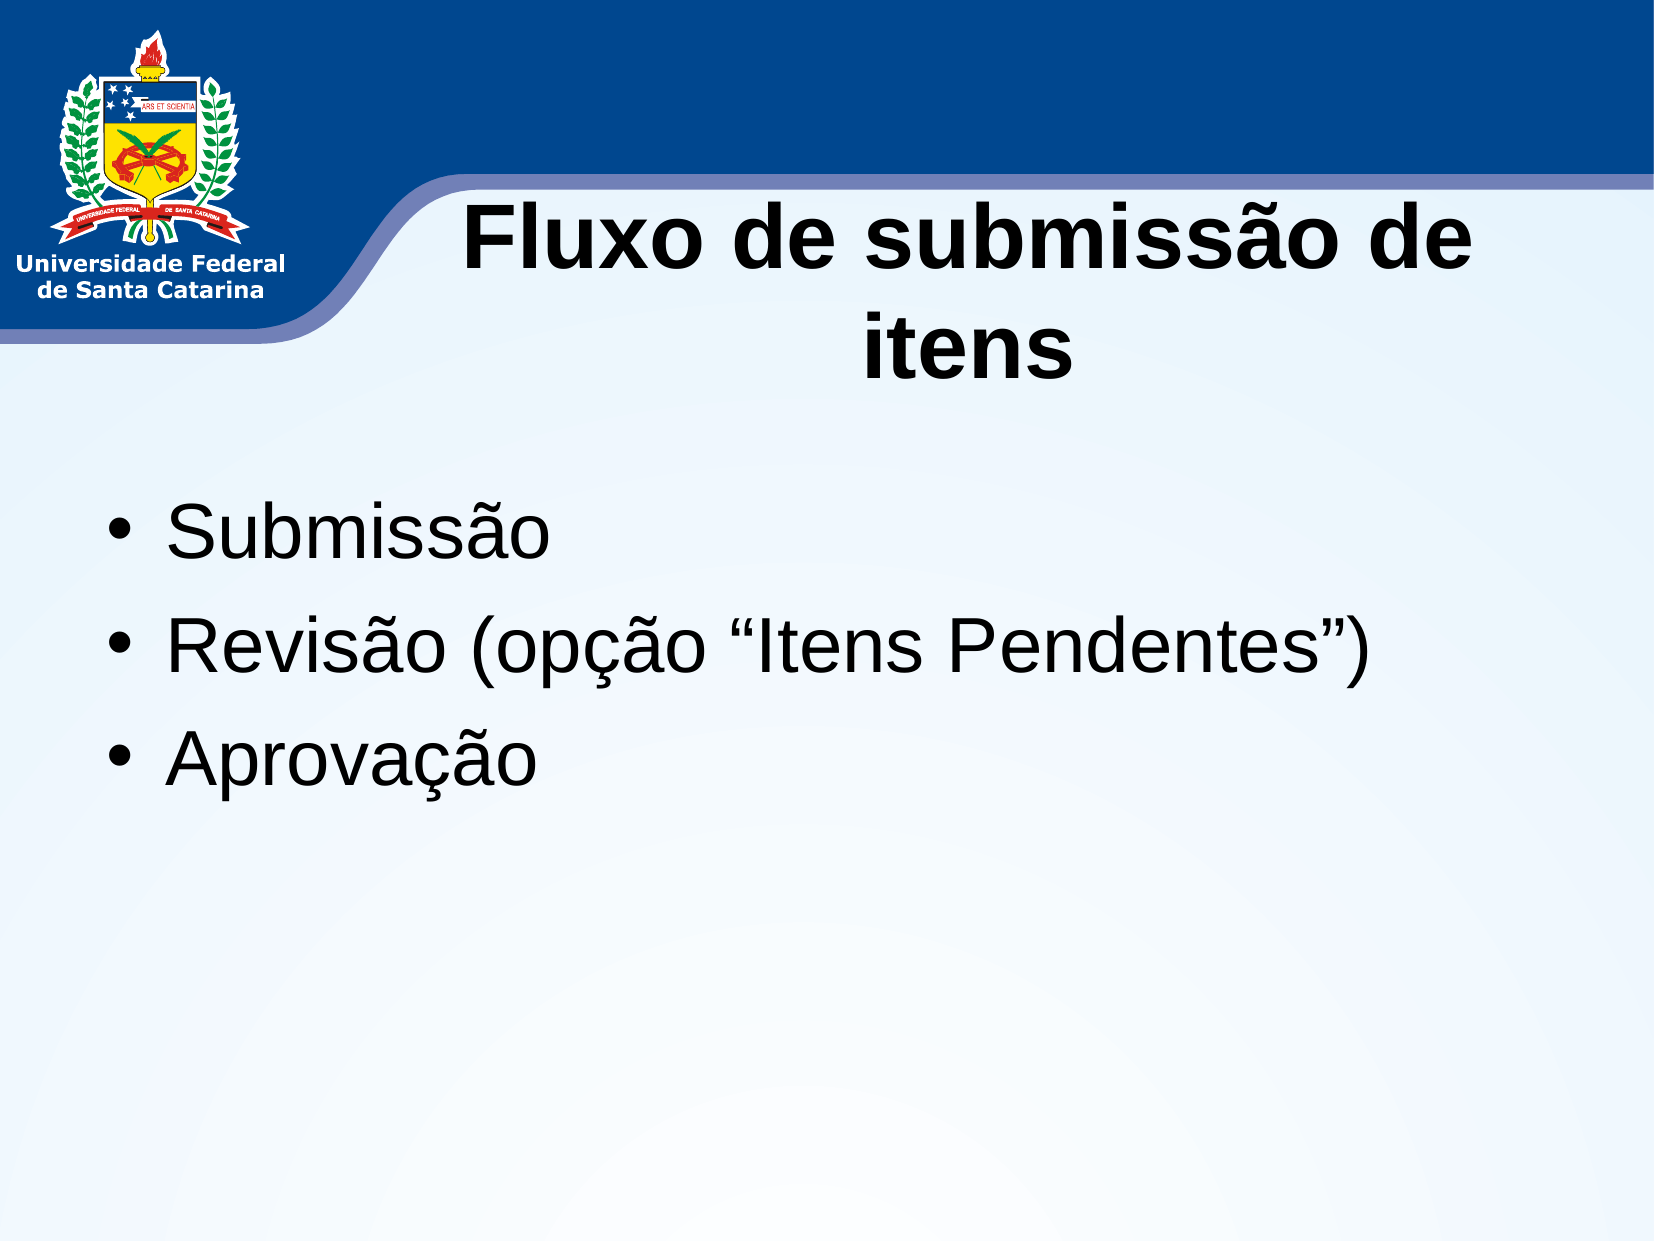

# Fluxo de submissão de itens
Submissão
Revisão (opção “Itens Pendentes”)
Aprovação